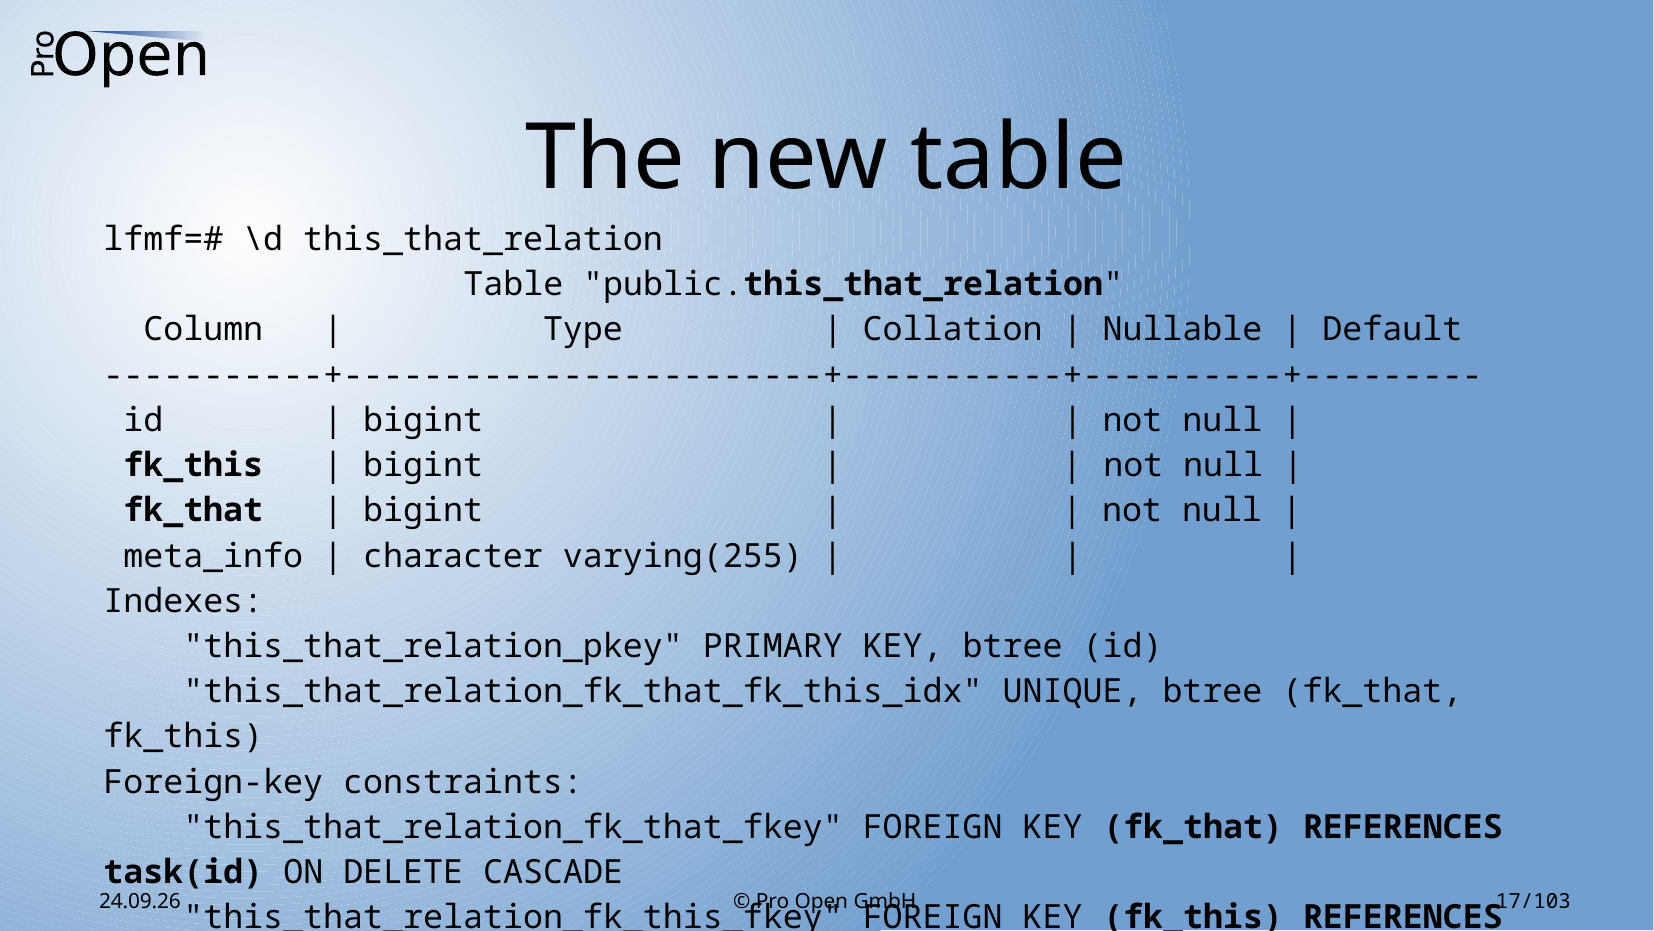

# The new table
lfmf=# \d this_that_relation
 Table "public.this_that_relation"
 Column | Type | Collation | Nullable | Default
-----------+------------------------+-----------+----------+---------
 id | bigint | | not null |
 fk_this | bigint | | not null |
 fk_that | bigint | | not null |
 meta_info | character varying(255) | | |
Indexes:
 "this_that_relation_pkey" PRIMARY KEY, btree (id)
 "this_that_relation_fk_that_fk_this_idx" UNIQUE, btree (fk_that, fk_this)
Foreign-key constraints:
 "this_that_relation_fk_that_fkey" FOREIGN KEY (fk_that) REFERENCES task(id) ON DELETE CASCADE
 "this_that_relation_fk_this_fkey" FOREIGN KEY (fk_this) REFERENCES task(id) ON DELETE CASCADE
lfmf=#
© Pro Open GmbH
17